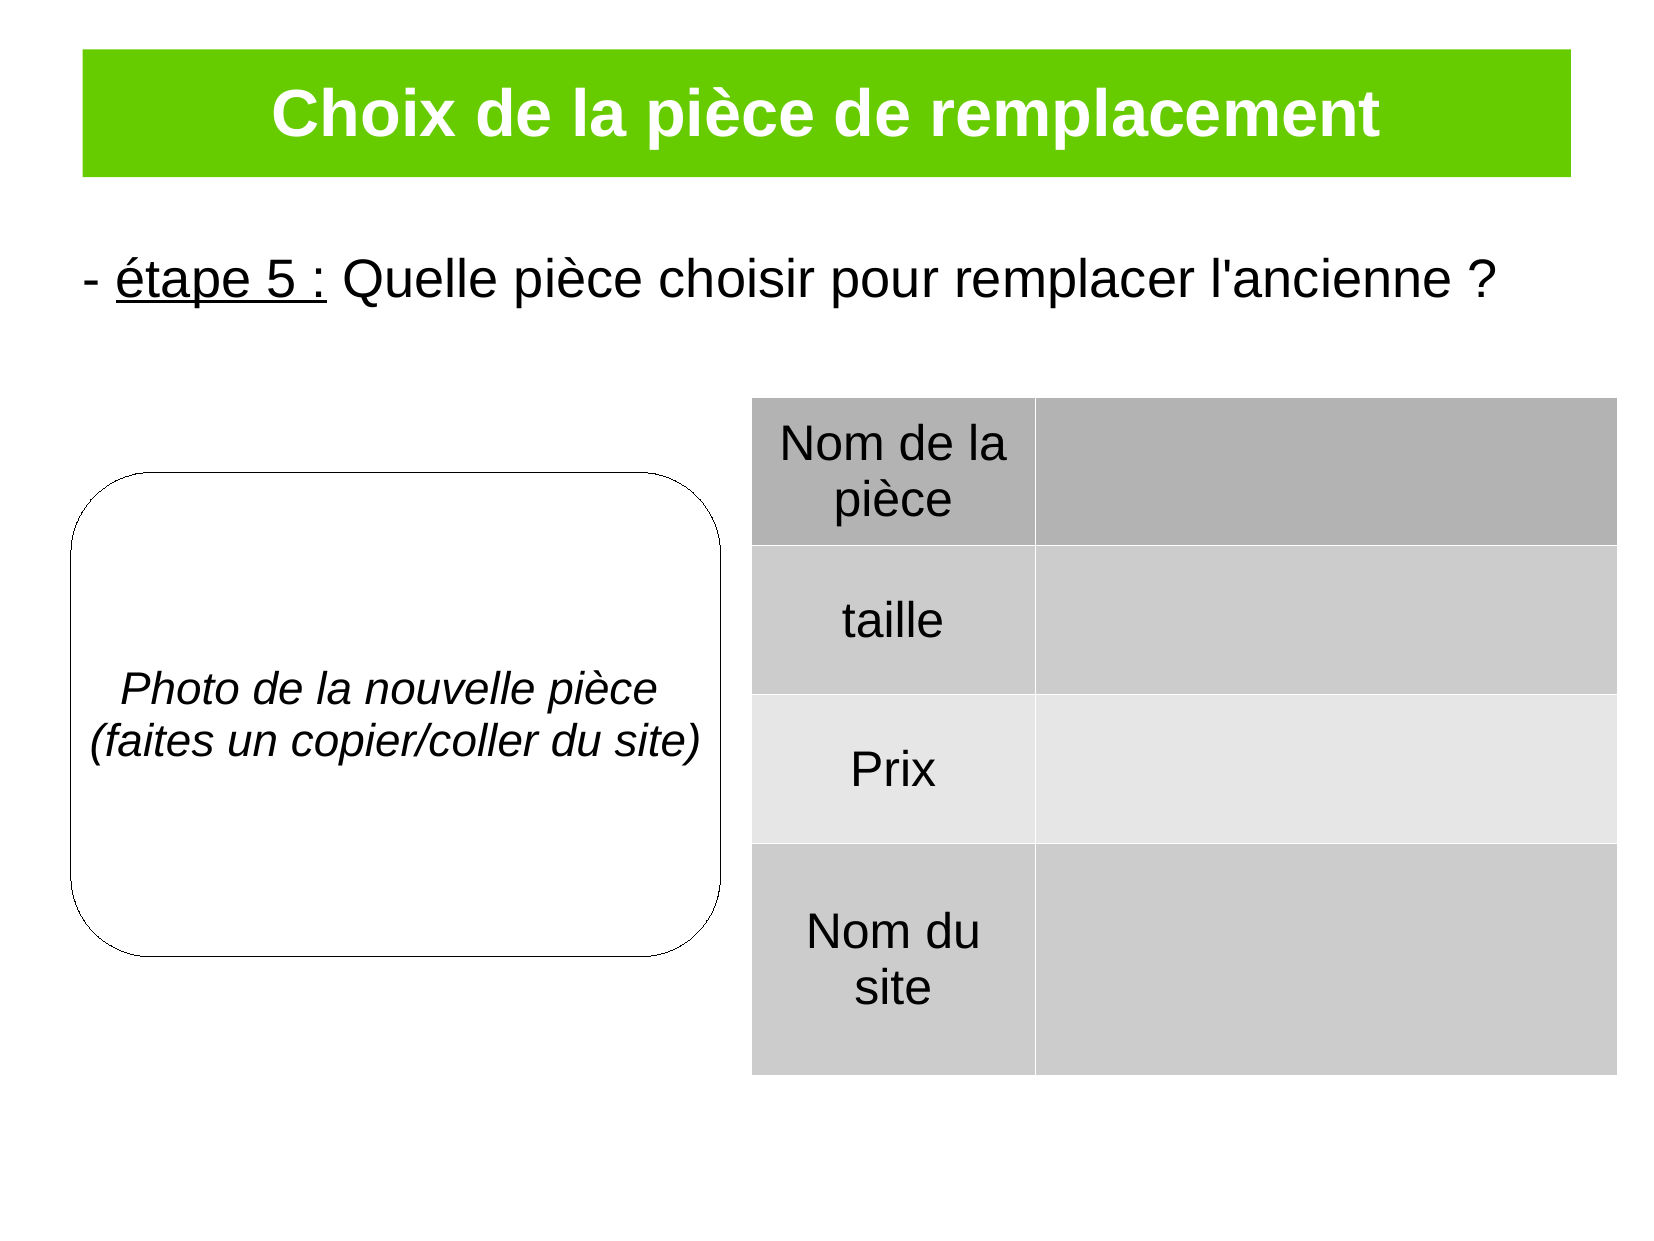

# Choix de la pièce de remplacement
- étape 5 : Quelle pièce choisir pour remplacer l'ancienne ?
| Nom de la pièce | |
| --- | --- |
| taille | |
| Prix | |
| Nom du site | |
Photo de la nouvelle pièce
(faites un copier/coller du site)